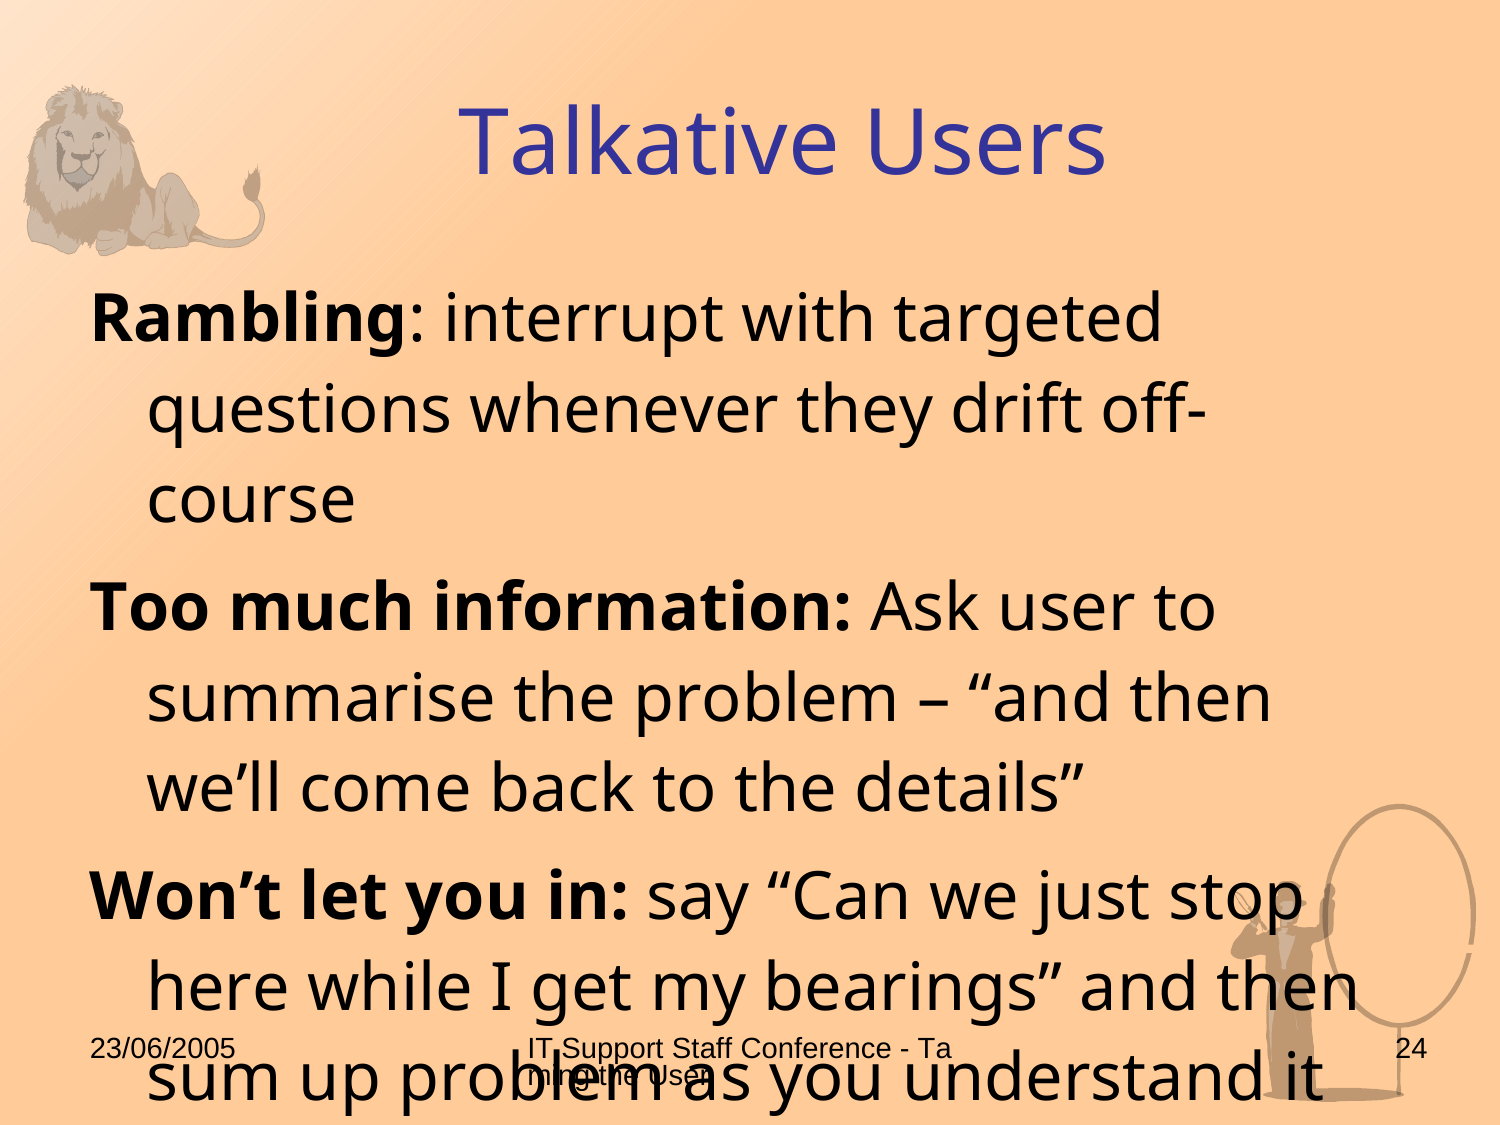

# Talkative Users
Rambling: interrupt with targeted questions whenever they drift off-course
Too much information: Ask user to summarise the problem – “and then we’ll come back to the details”
Won’t let you in: say “Can we just stop here while I get my bearings” and then sum up problem as you understand it
23/06/2005
IT Support Staff Conference - Taming the User
24